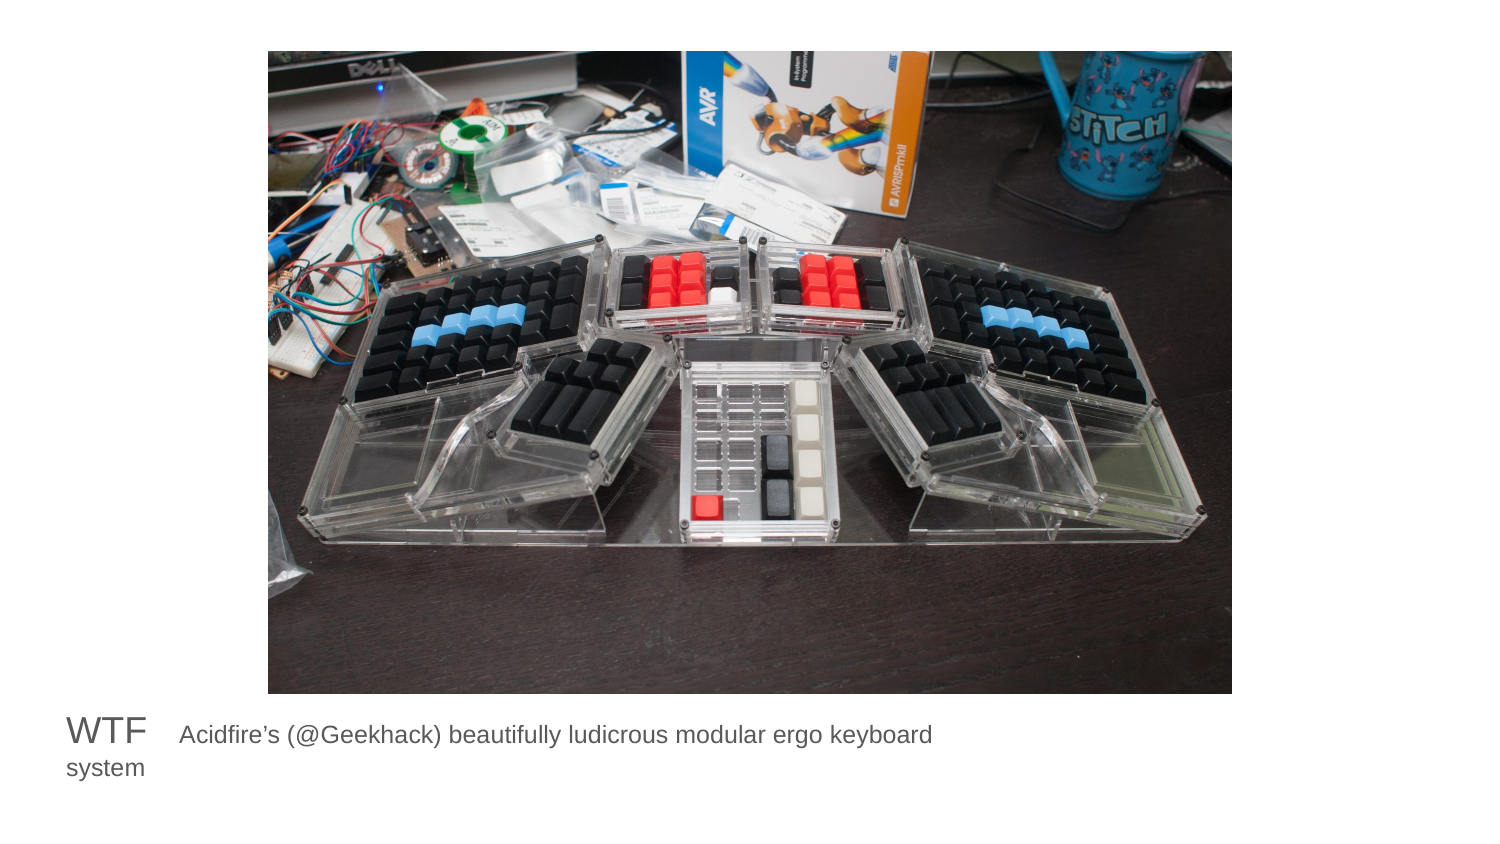

# WTF Acidfire’s (@Geekhack) beautifully ludicrous modular ergo keyboard system